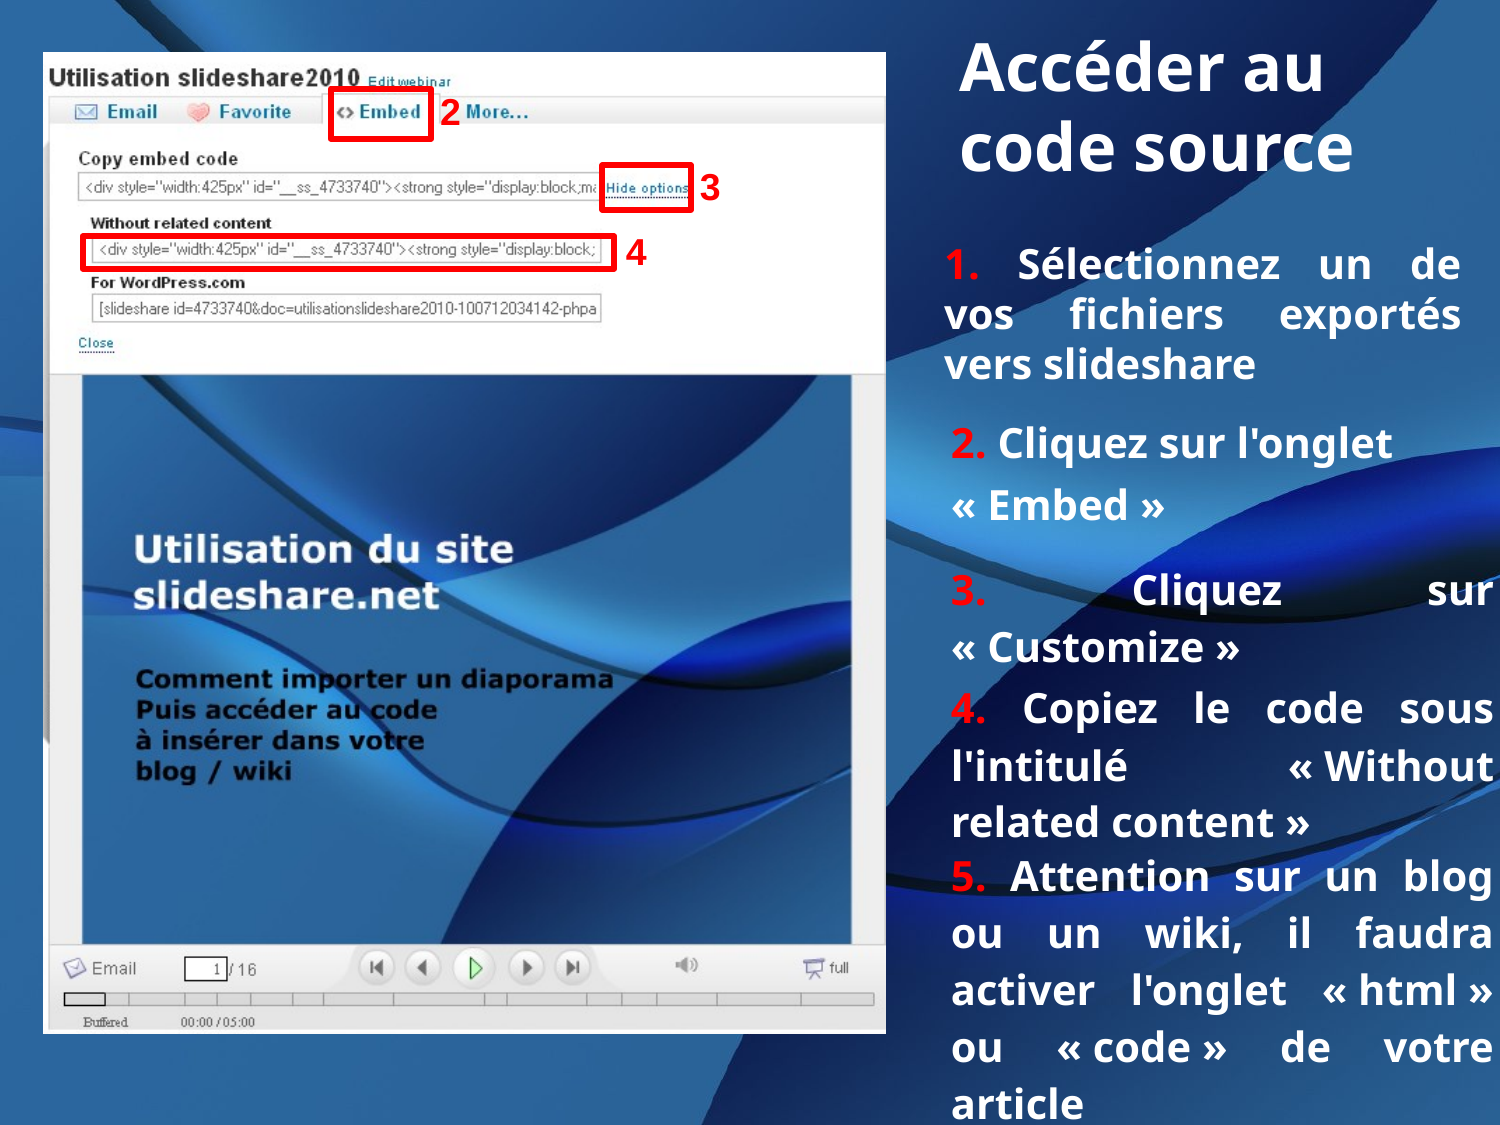

# Accéder au code source
2
3
4
1. Sélectionnez un de vos fichiers exportés vers slideshare
2. Cliquez sur l'onglet
« Embed »
3. Cliquez sur « Customize »
4. Copiez le code sous l'intitulé « Without related content »
5. Attention sur un blog ou un wiki, il faudra activer l'onglet « html » ou « code » de votre article